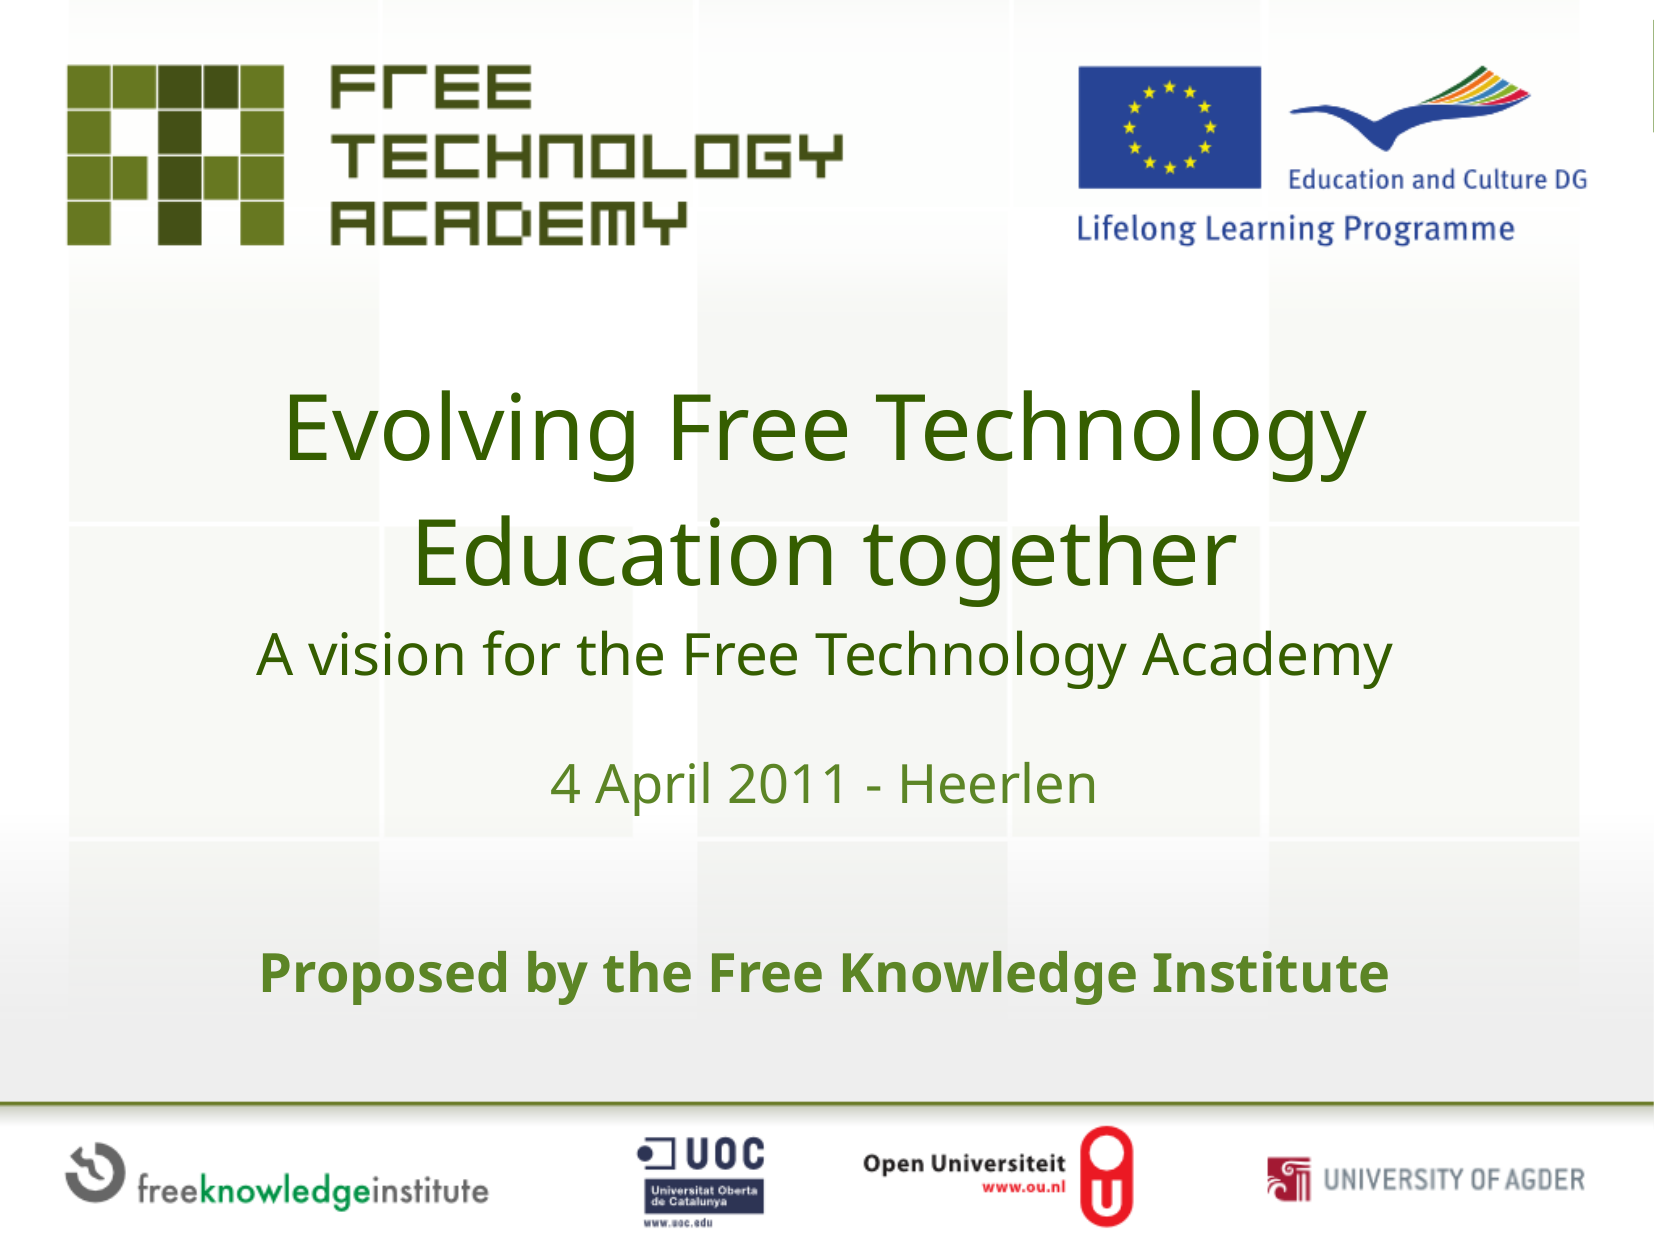

Evolving Free Technology Education together
A vision for the Free Technology Academy
4 April 2011 - Heerlen
Proposed by the Free Knowledge Institute